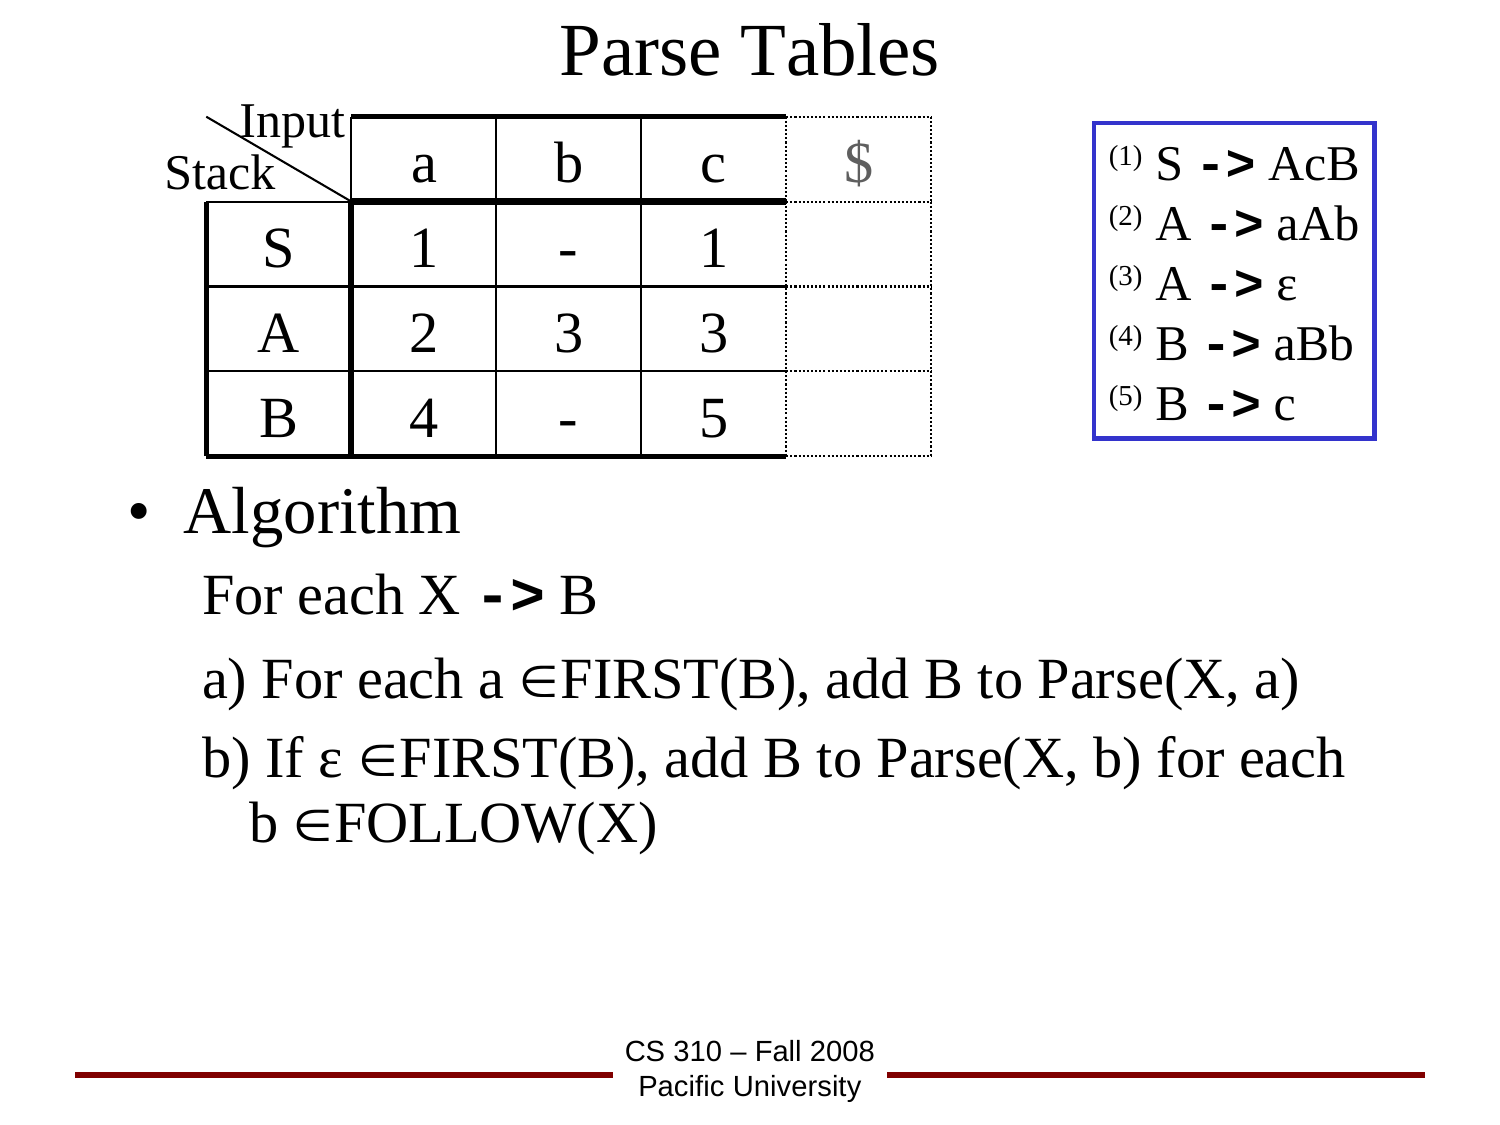

# Parse Tables
Input
a
b
c
$
S
1
-
1
A
2
3
3
B
4
-
5
(1) S -> AcB
(2) A -> aAb
(3) A -> ε
(4) B -> aBb
(5) B -> c
Stack
Algorithm
For each X -> B
a) For each a FIRST(B), add B to Parse(X, a)
b) If ε FIRST(B), add B to Parse(X, b) for each b FOLLOW(X)